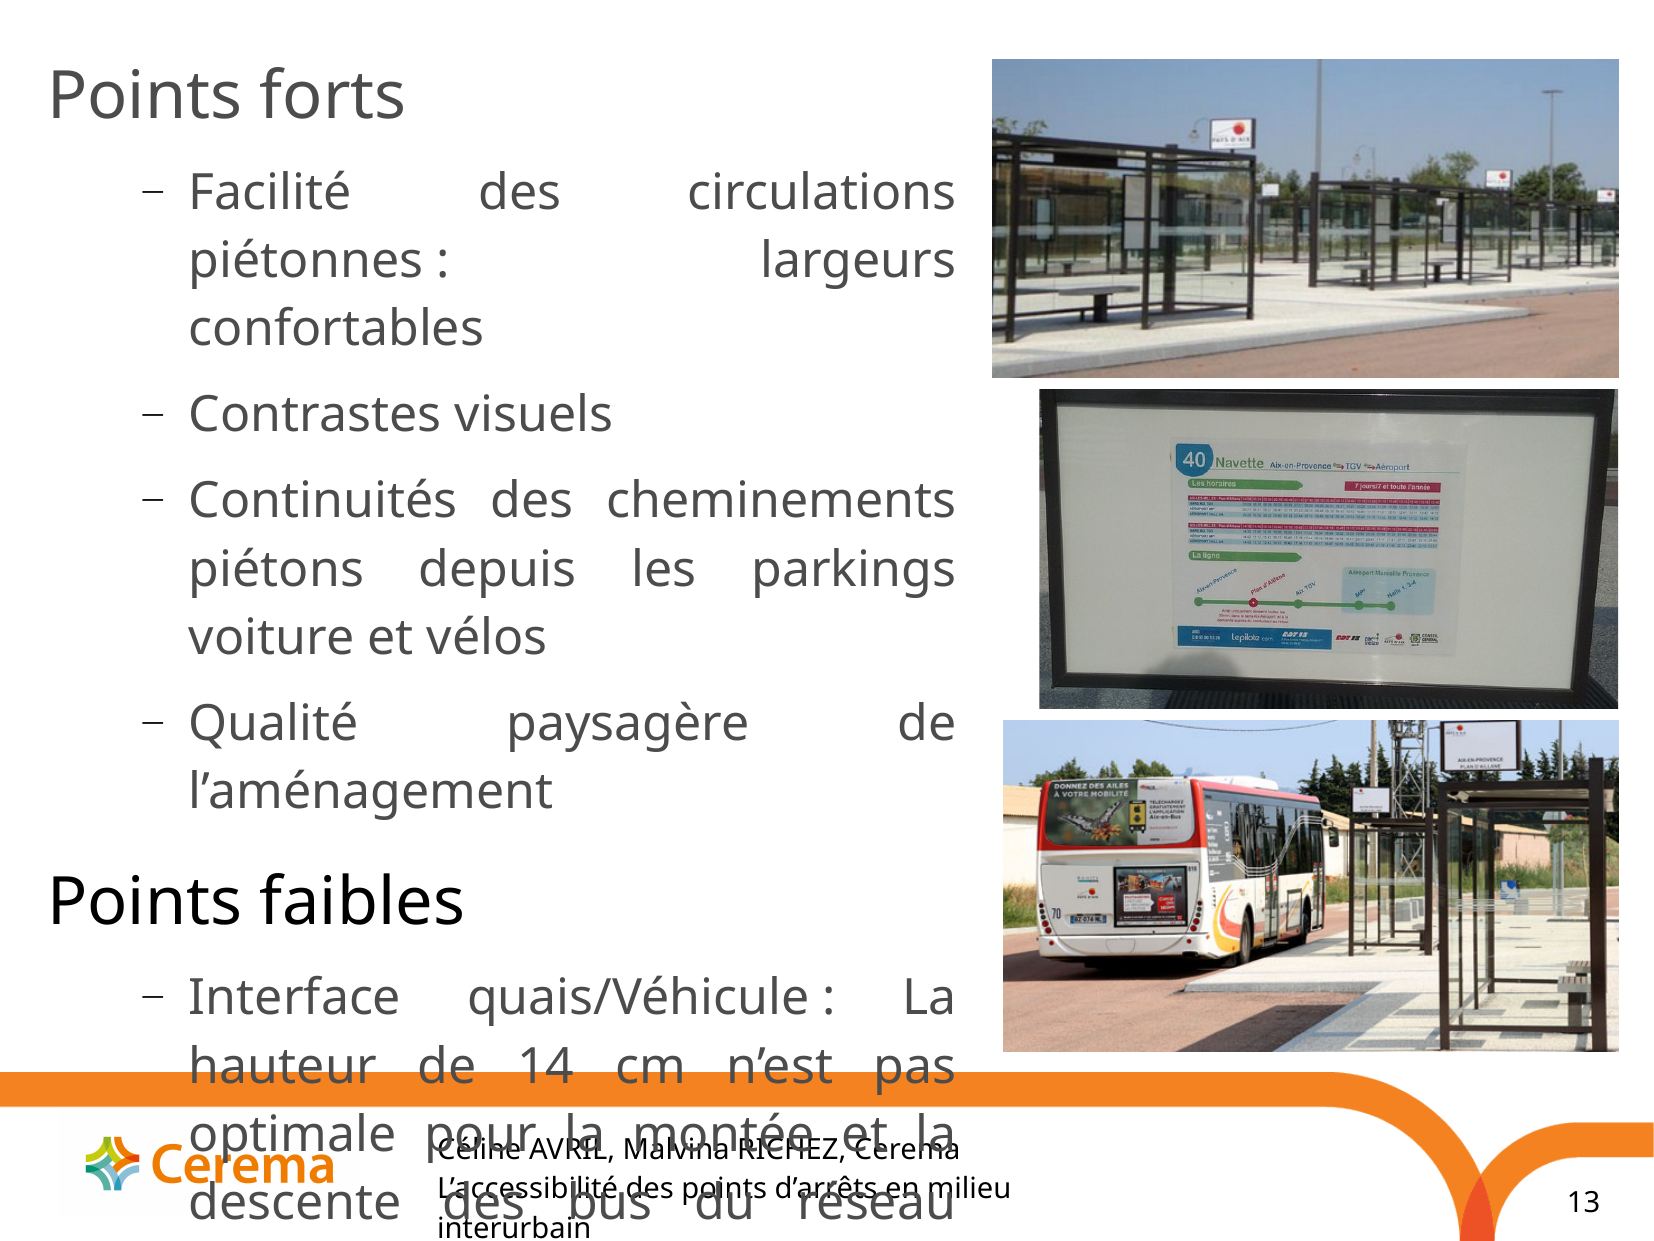

# Points forts
Facilité des circulations piétonnes : largeurs confortables
Contrastes visuels
Continuités des cheminements piétons depuis les parkings voiture et vélos
Qualité paysagère de l’aménagement
Points faibles
Interface quais/Véhicule : La hauteur de 14 cm n’est pas optimale pour la montée et la descente des bus du réseau urbain
Manque de contraste tactile et d’informations sonores pour les personnes aveugles
13